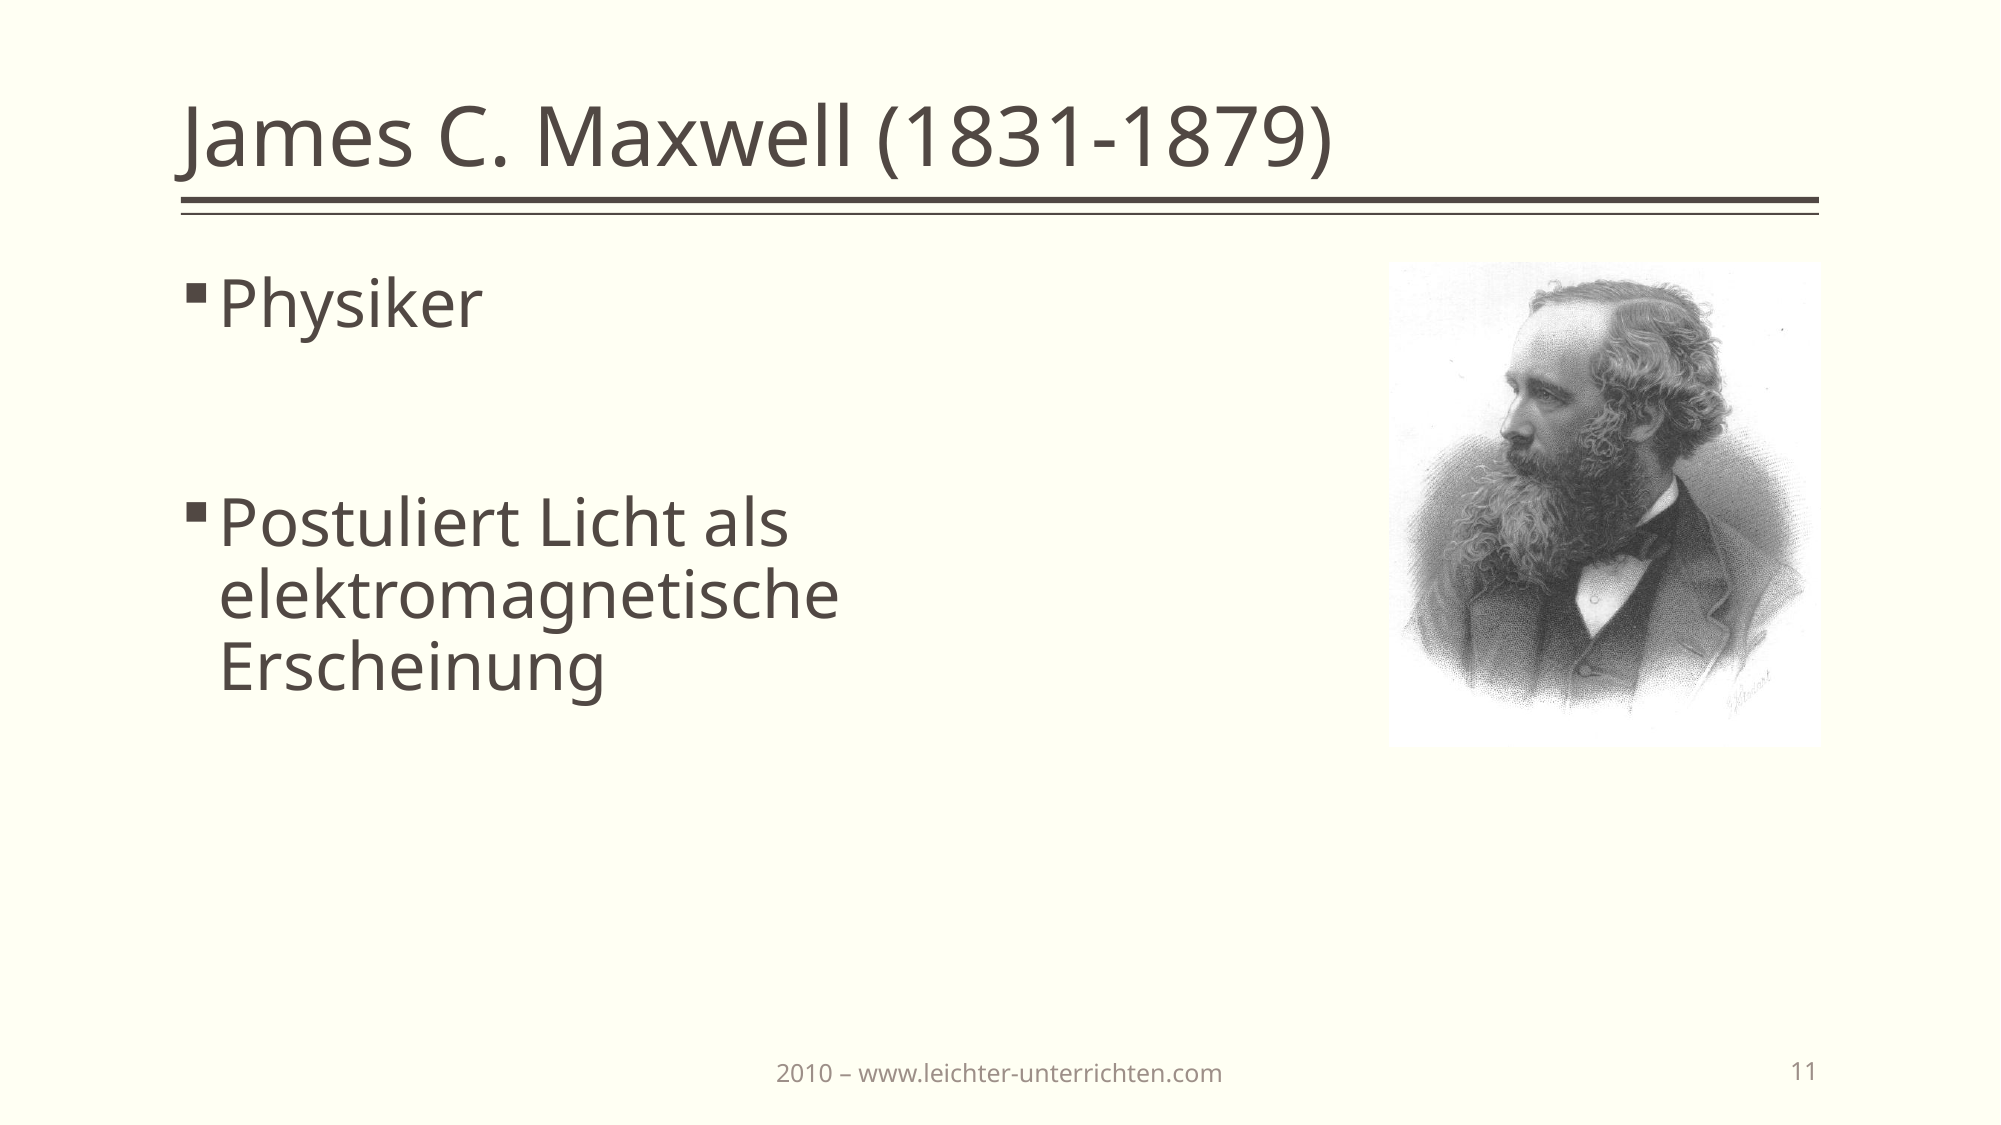

# James C. Maxwell (1831-1879)
Physiker
Postuliert Licht als
elektromagnetische
Erscheinung
2010 – www.leichter-unterrichten.com